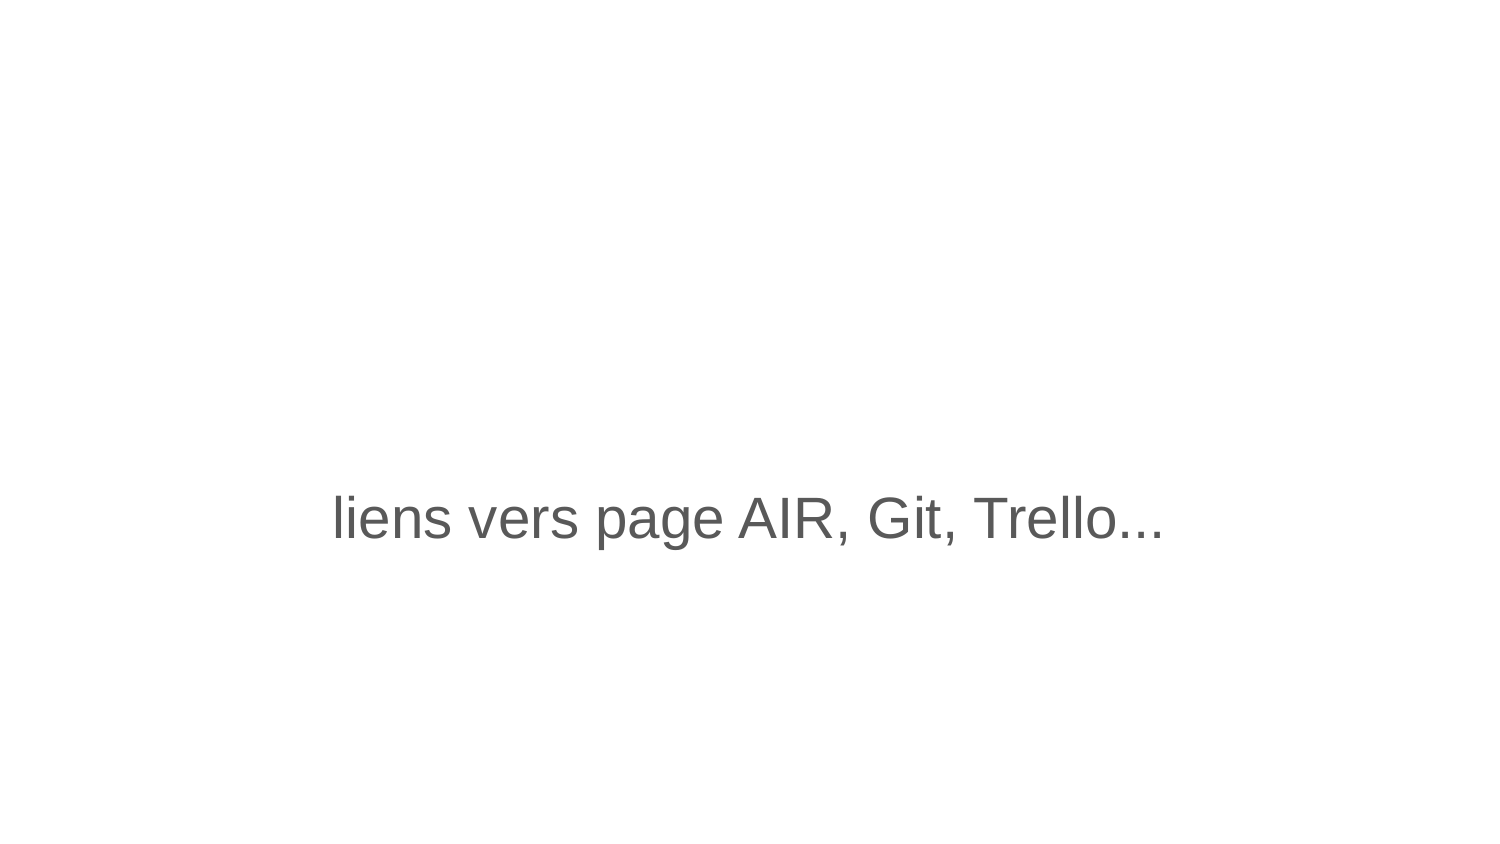

#
liens vers page AIR, Git, Trello...